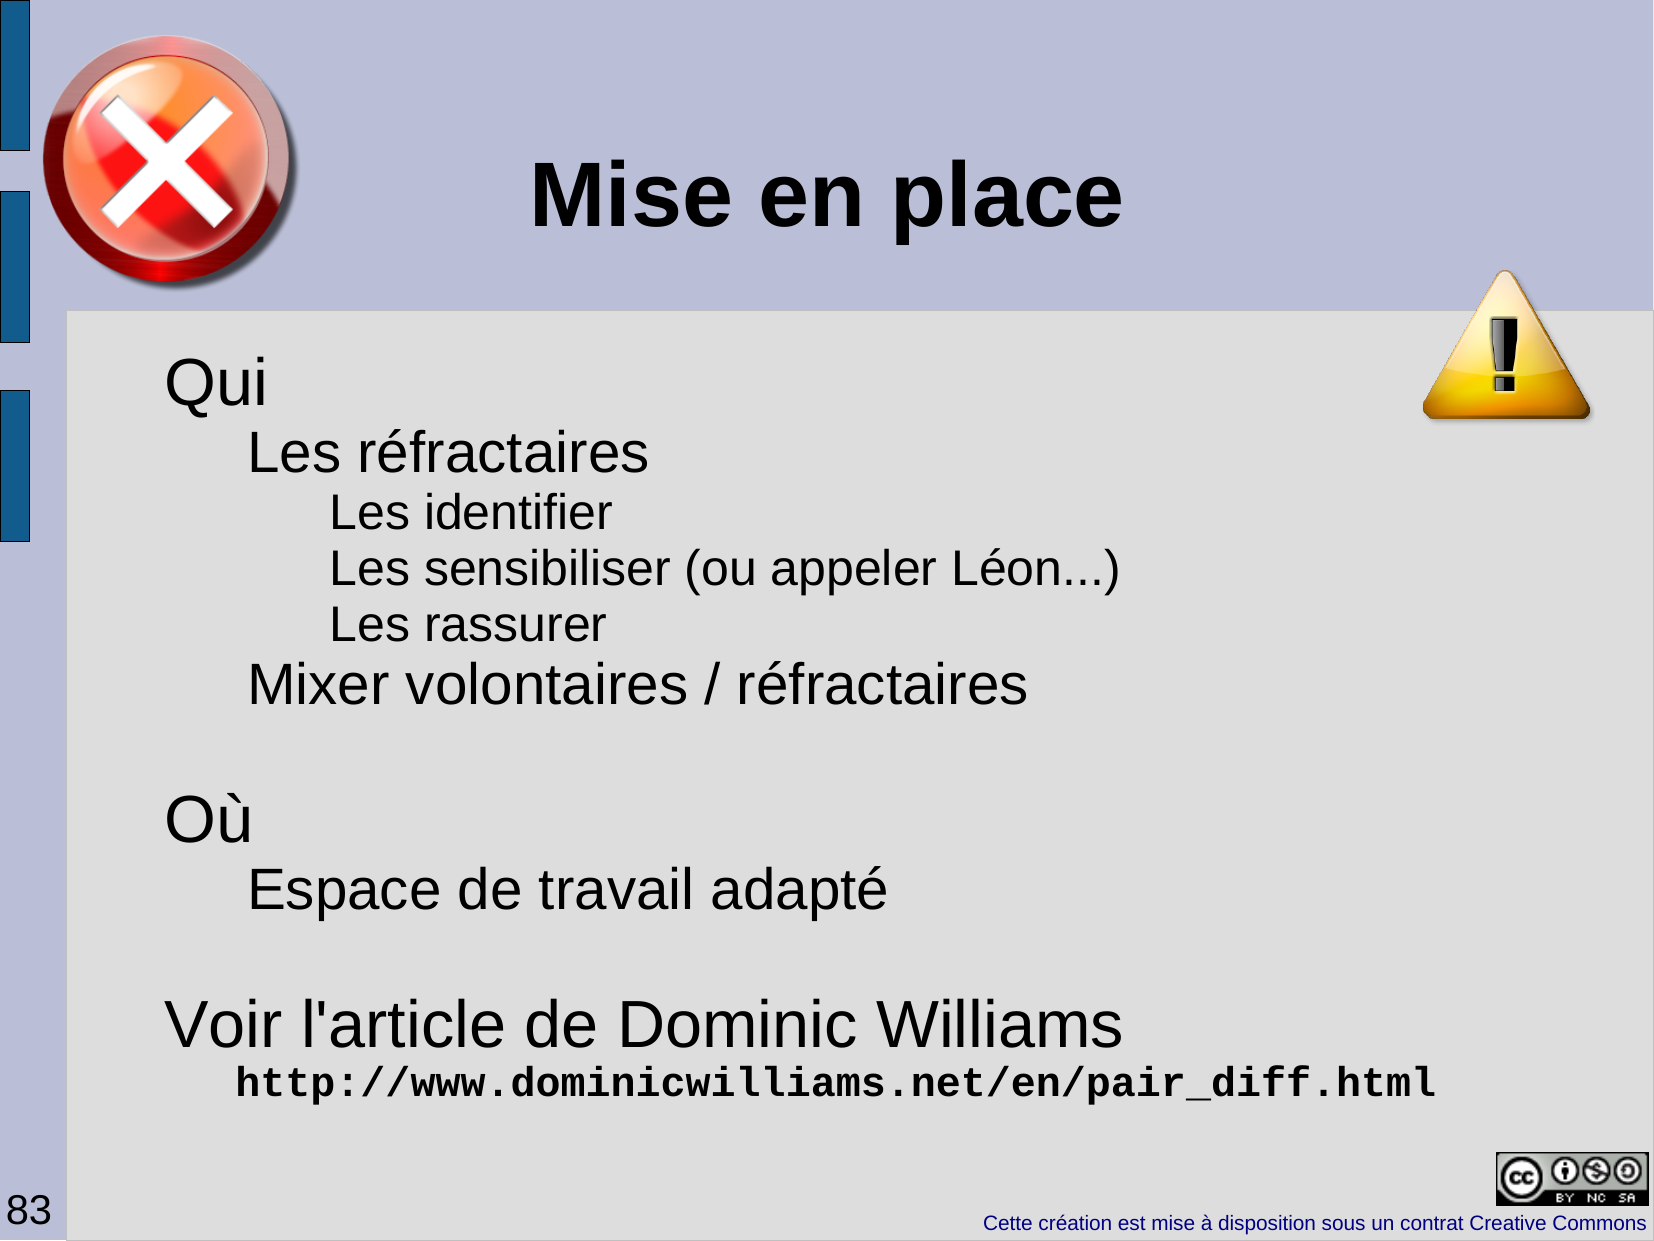

# Mise en place
Qui
Les réfractaires
Les identifier
Les sensibiliser (ou appeler Léon...)
Les rassurer
Mixer volontaires / réfractaires
Où
Espace de travail adapté
Voir l'article de Dominic Williams
http://www.dominicwilliams.net/en/pair_diff.html